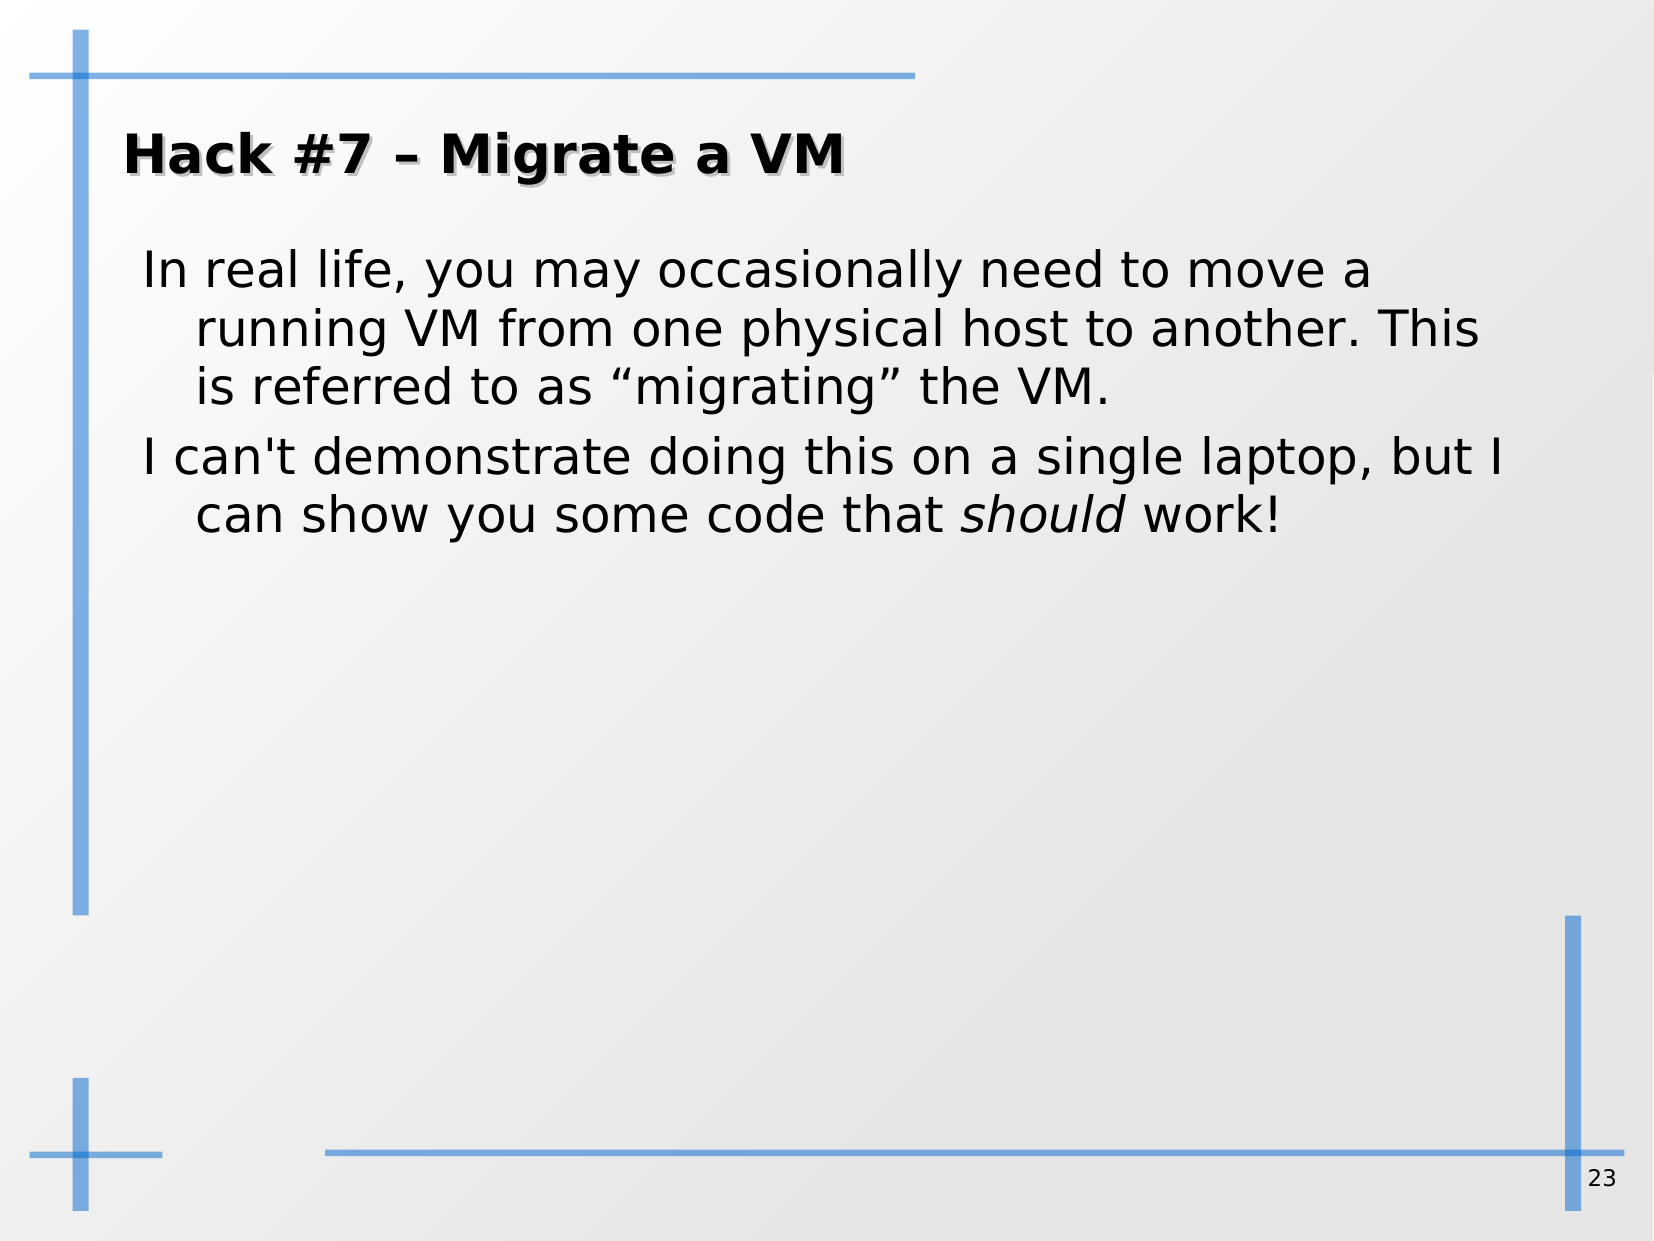

# Hack #7 – Migrate a VM
In real life, you may occasionally need to move a running VM from one physical host to another. This is referred to as “migrating” the VM.
I can't demonstrate doing this on a single laptop, but I can show you some code that should work!